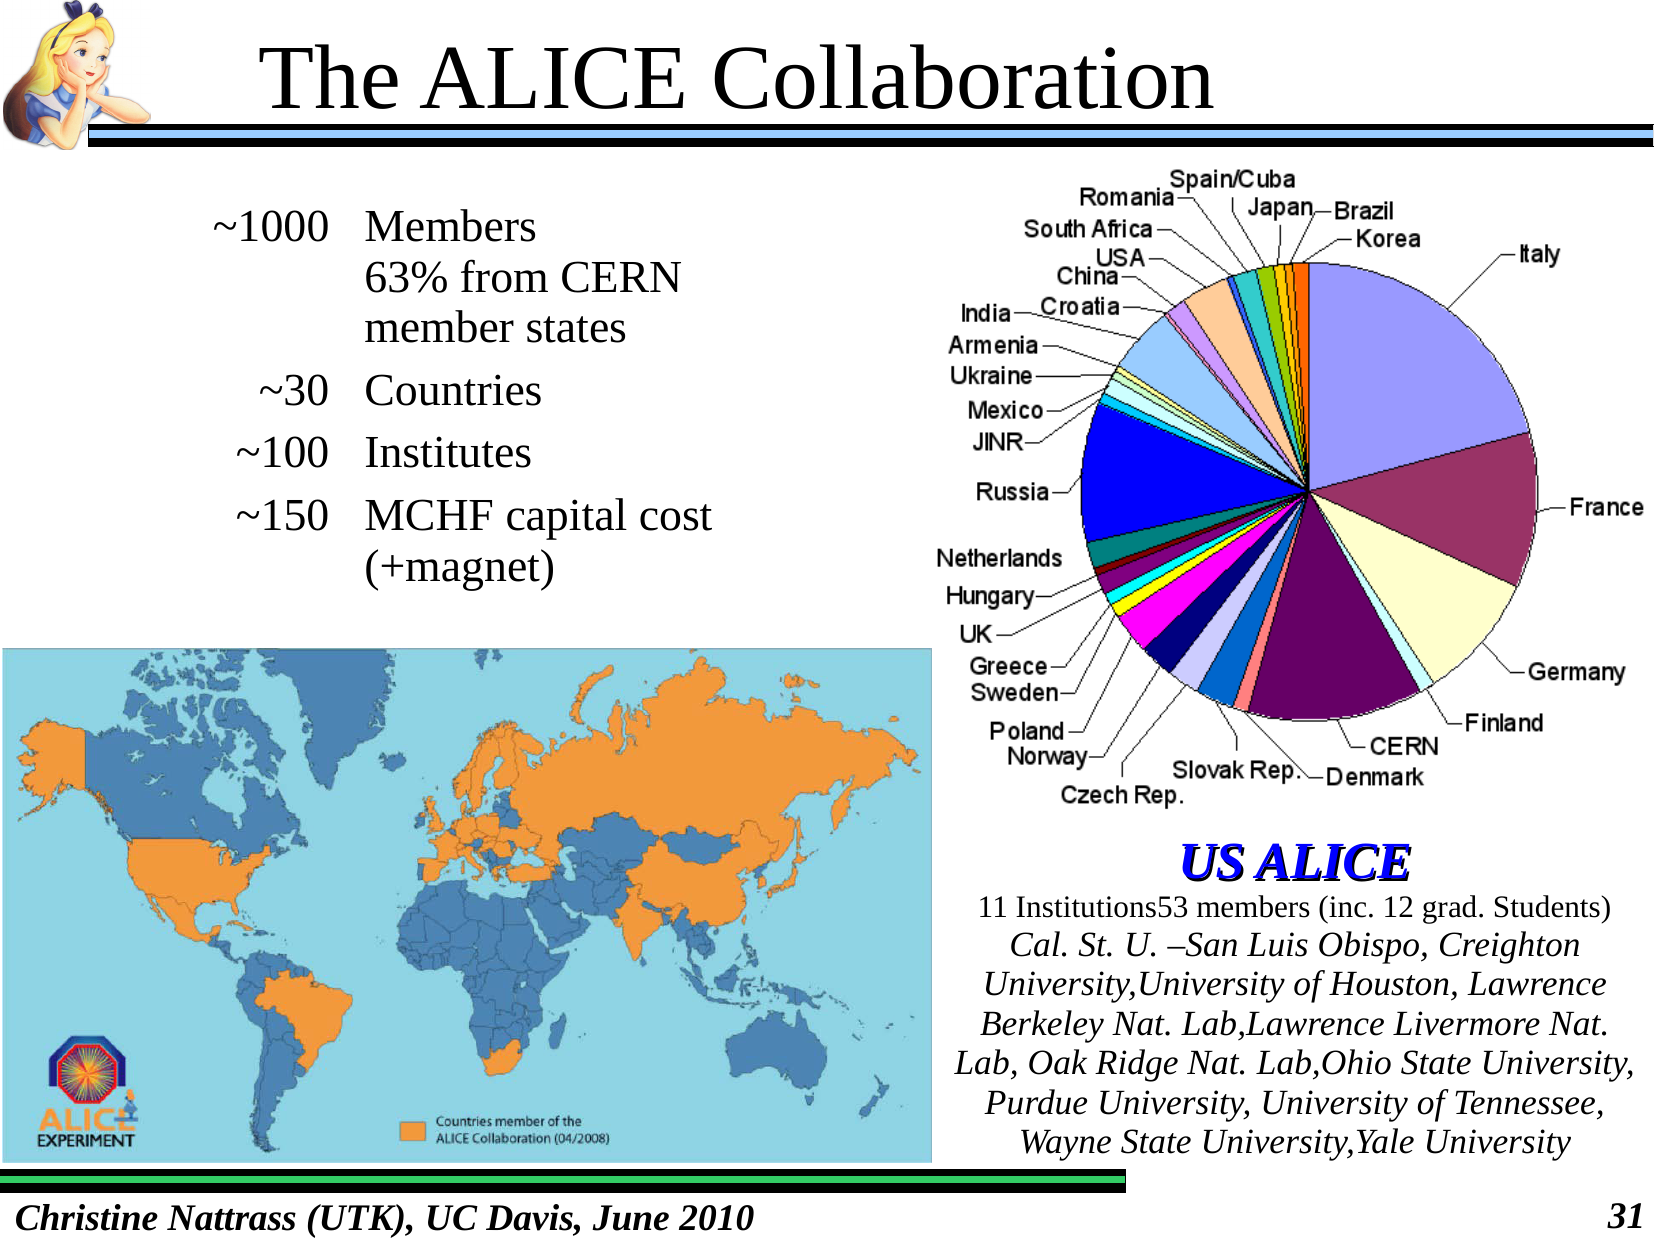

# The ALICE Collaboration
| ~1000 | Members 63% from CERN member states |
| --- | --- |
| ~30 | Countries |
| ~100 | Institutes |
| ~150 | MCHF capital cost (+magnet) |
US ALICE
11 Institutions53 members (inc. 12 grad. Students)
Cal. St. U. –San Luis Obispo, Creighton University,University of Houston, Lawrence Berkeley Nat. Lab,Lawrence Livermore Nat. Lab, Oak Ridge Nat. Lab,Ohio State University, Purdue University, University of Tennessee, Wayne State University,Yale University